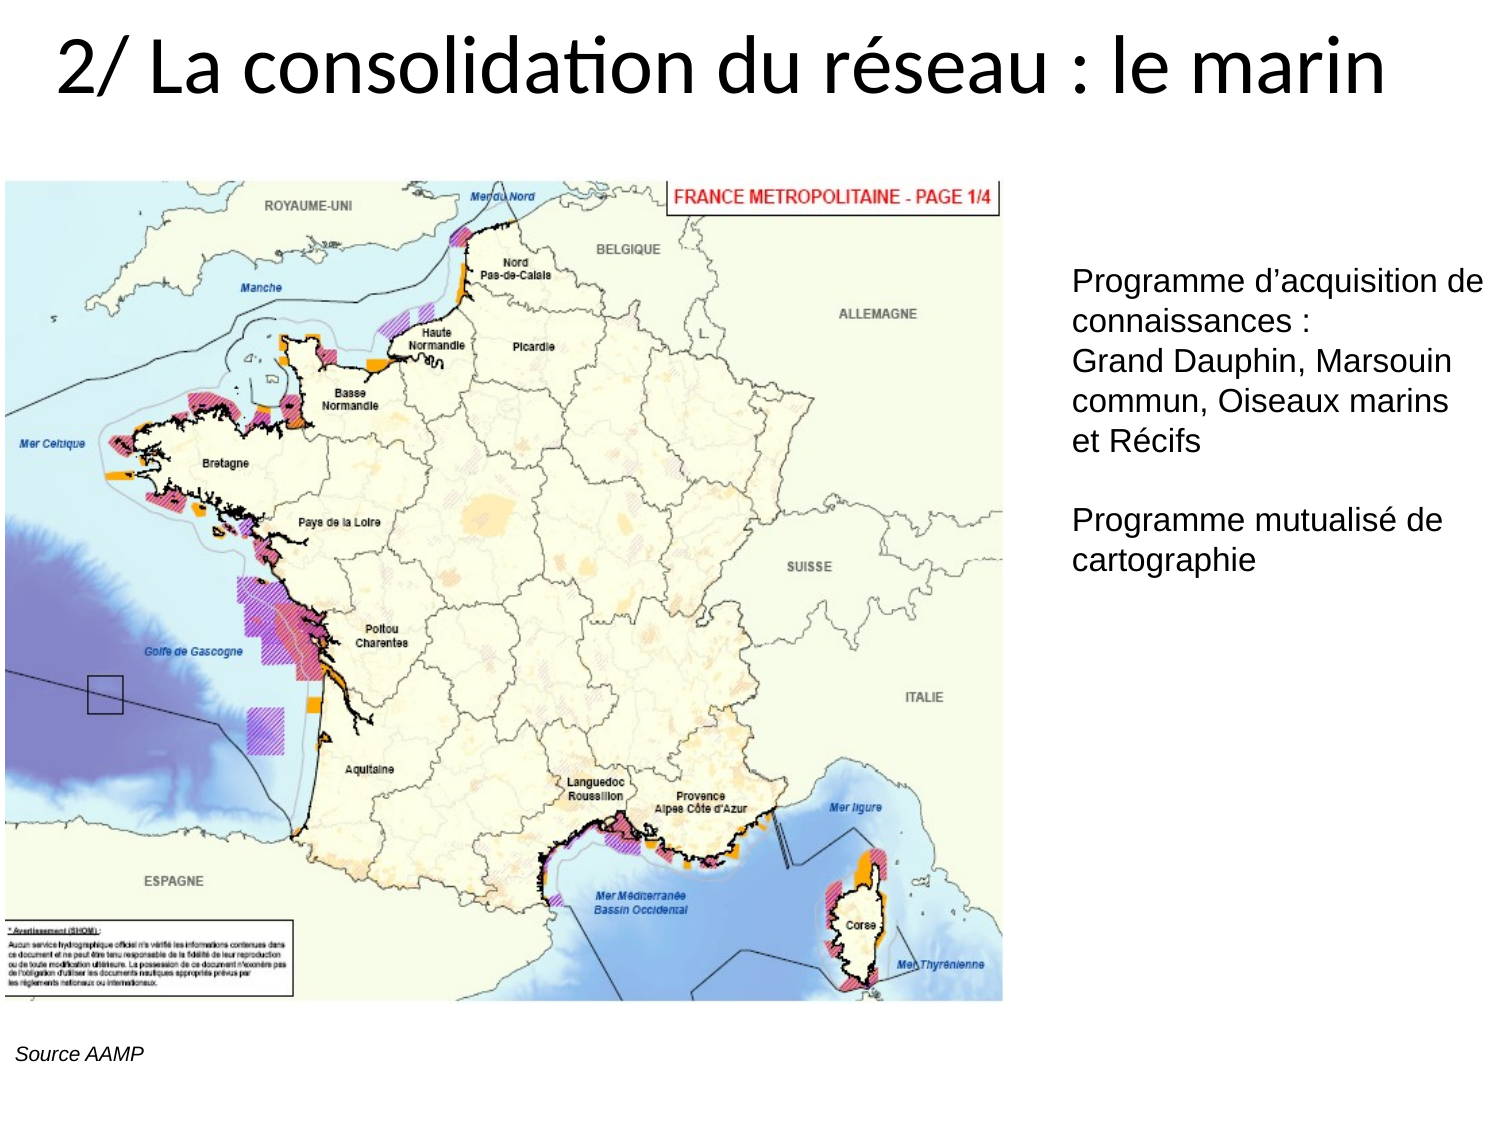

# 2/ La consolidation du réseau : le marin
Programme d’acquisition de connaissances :
Grand Dauphin, Marsouin commun, Oiseaux marins et Récifs
Programme mutualisé de cartographie
Source AAMP